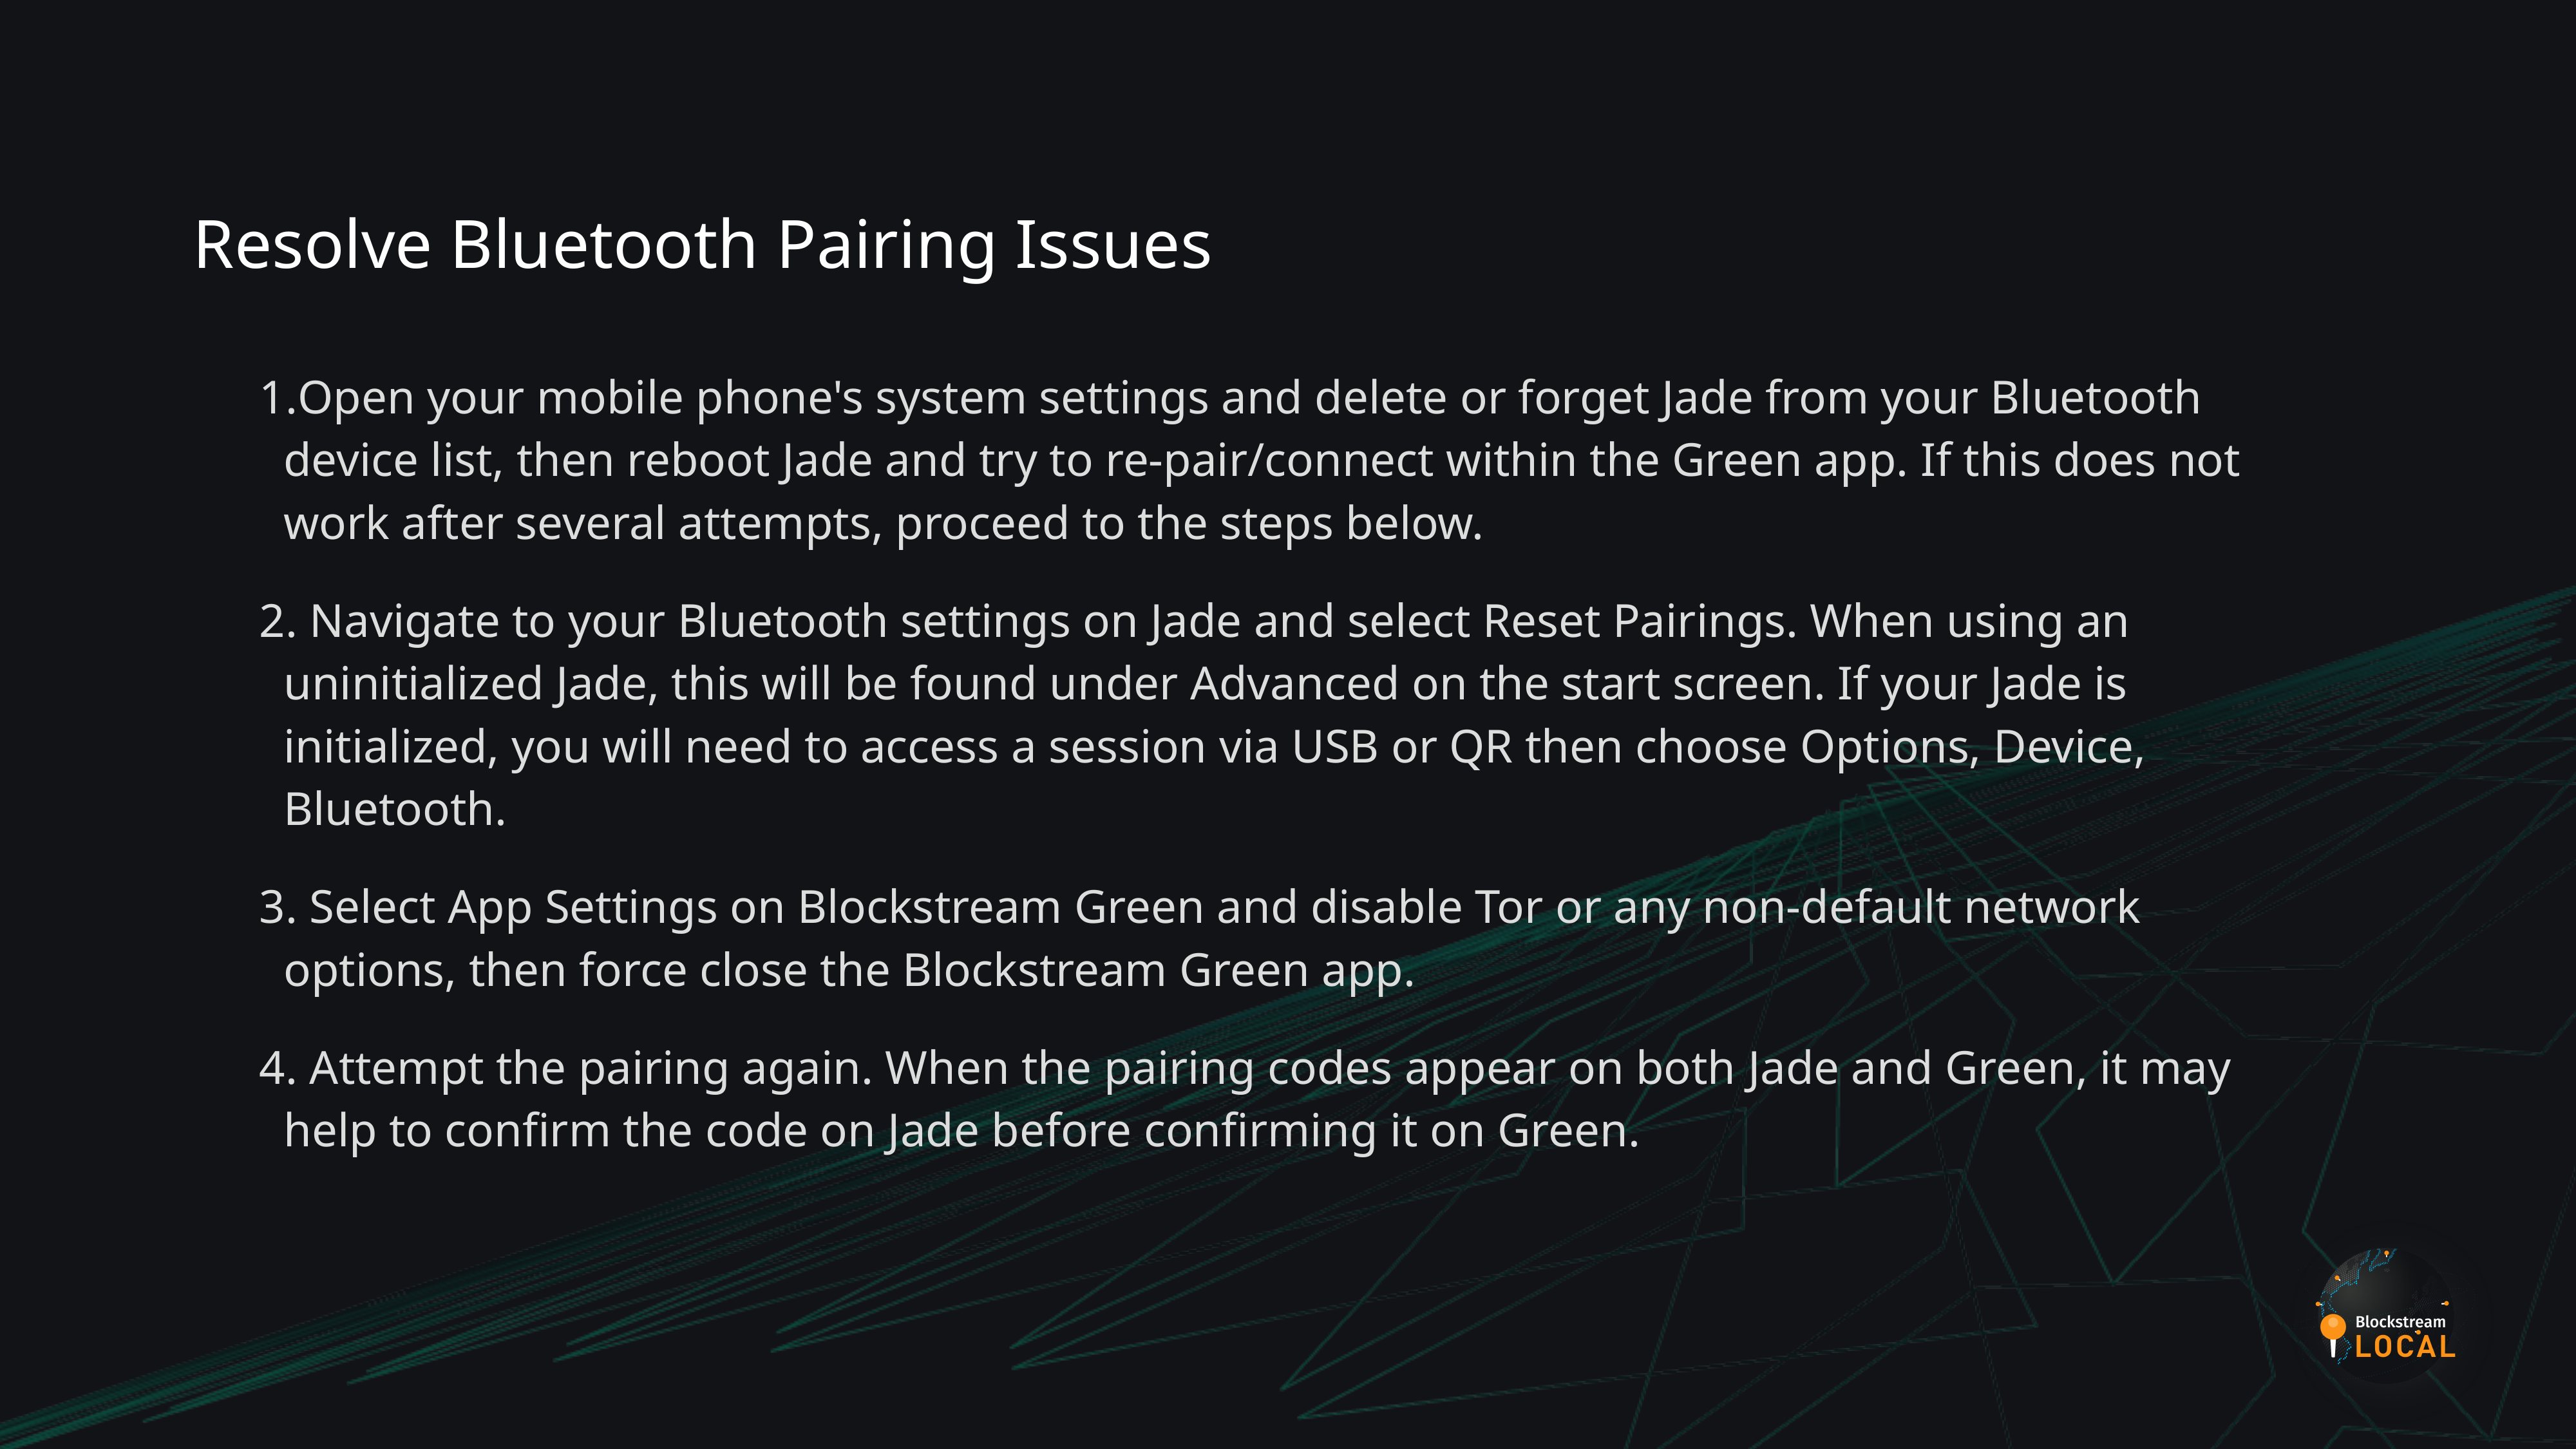

# Resolve Bluetooth Pairing Issues
Open your mobile phone's system settings and delete or forget Jade from your Bluetooth device list, then reboot Jade and try to re-pair/connect within the Green app. If this does not work after several attempts, proceed to the steps below.
 Navigate to your Bluetooth settings on Jade and select Reset Pairings. When using an uninitialized Jade, this will be found under Advanced on the start screen. If your Jade is initialized, you will need to access a session via USB or QR then choose Options, Device, Bluetooth.
 Select App Settings on Blockstream Green and disable Tor or any non-default network options, then force close the Blockstream Green app.
 Attempt the pairing again. When the pairing codes appear on both Jade and Green, it may help to confirm the code on Jade before confirming it on Green.